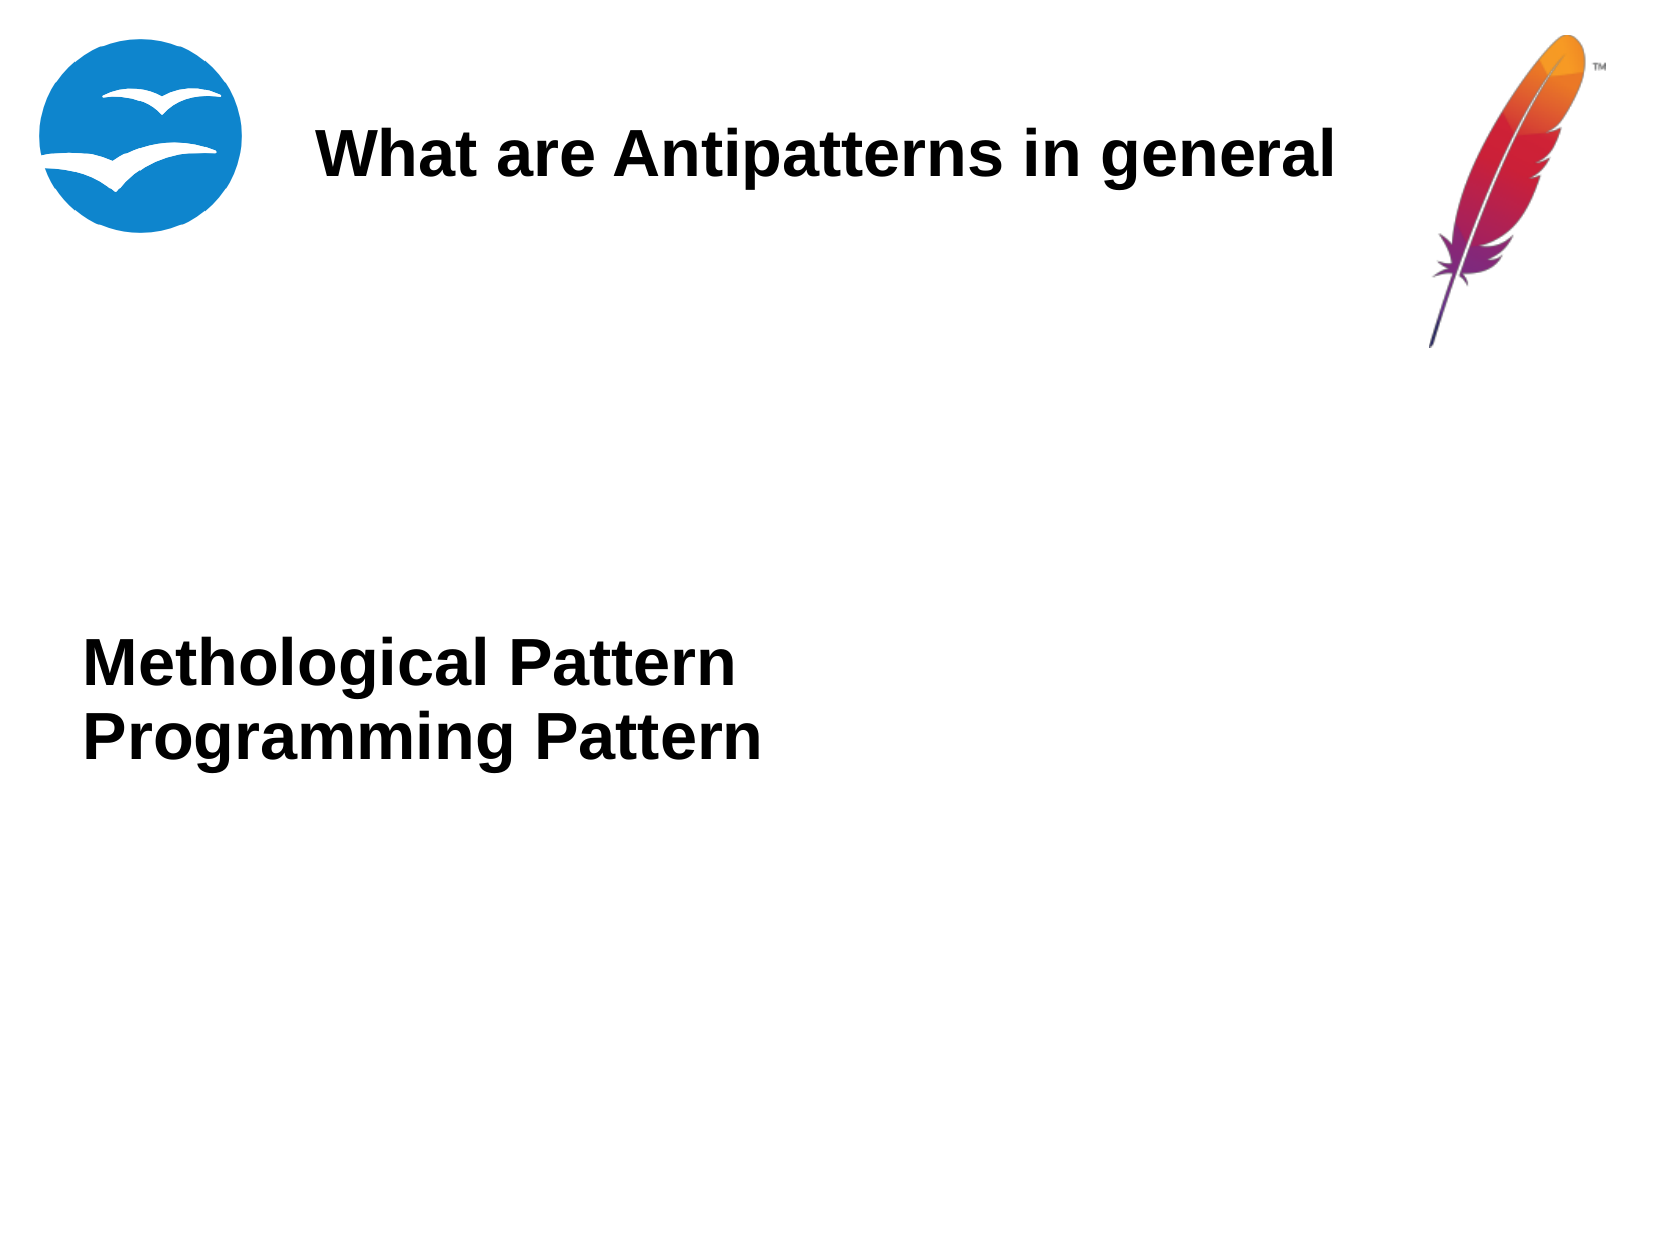

# What are Antipatterns in general
Methological Pattern
Programming Pattern